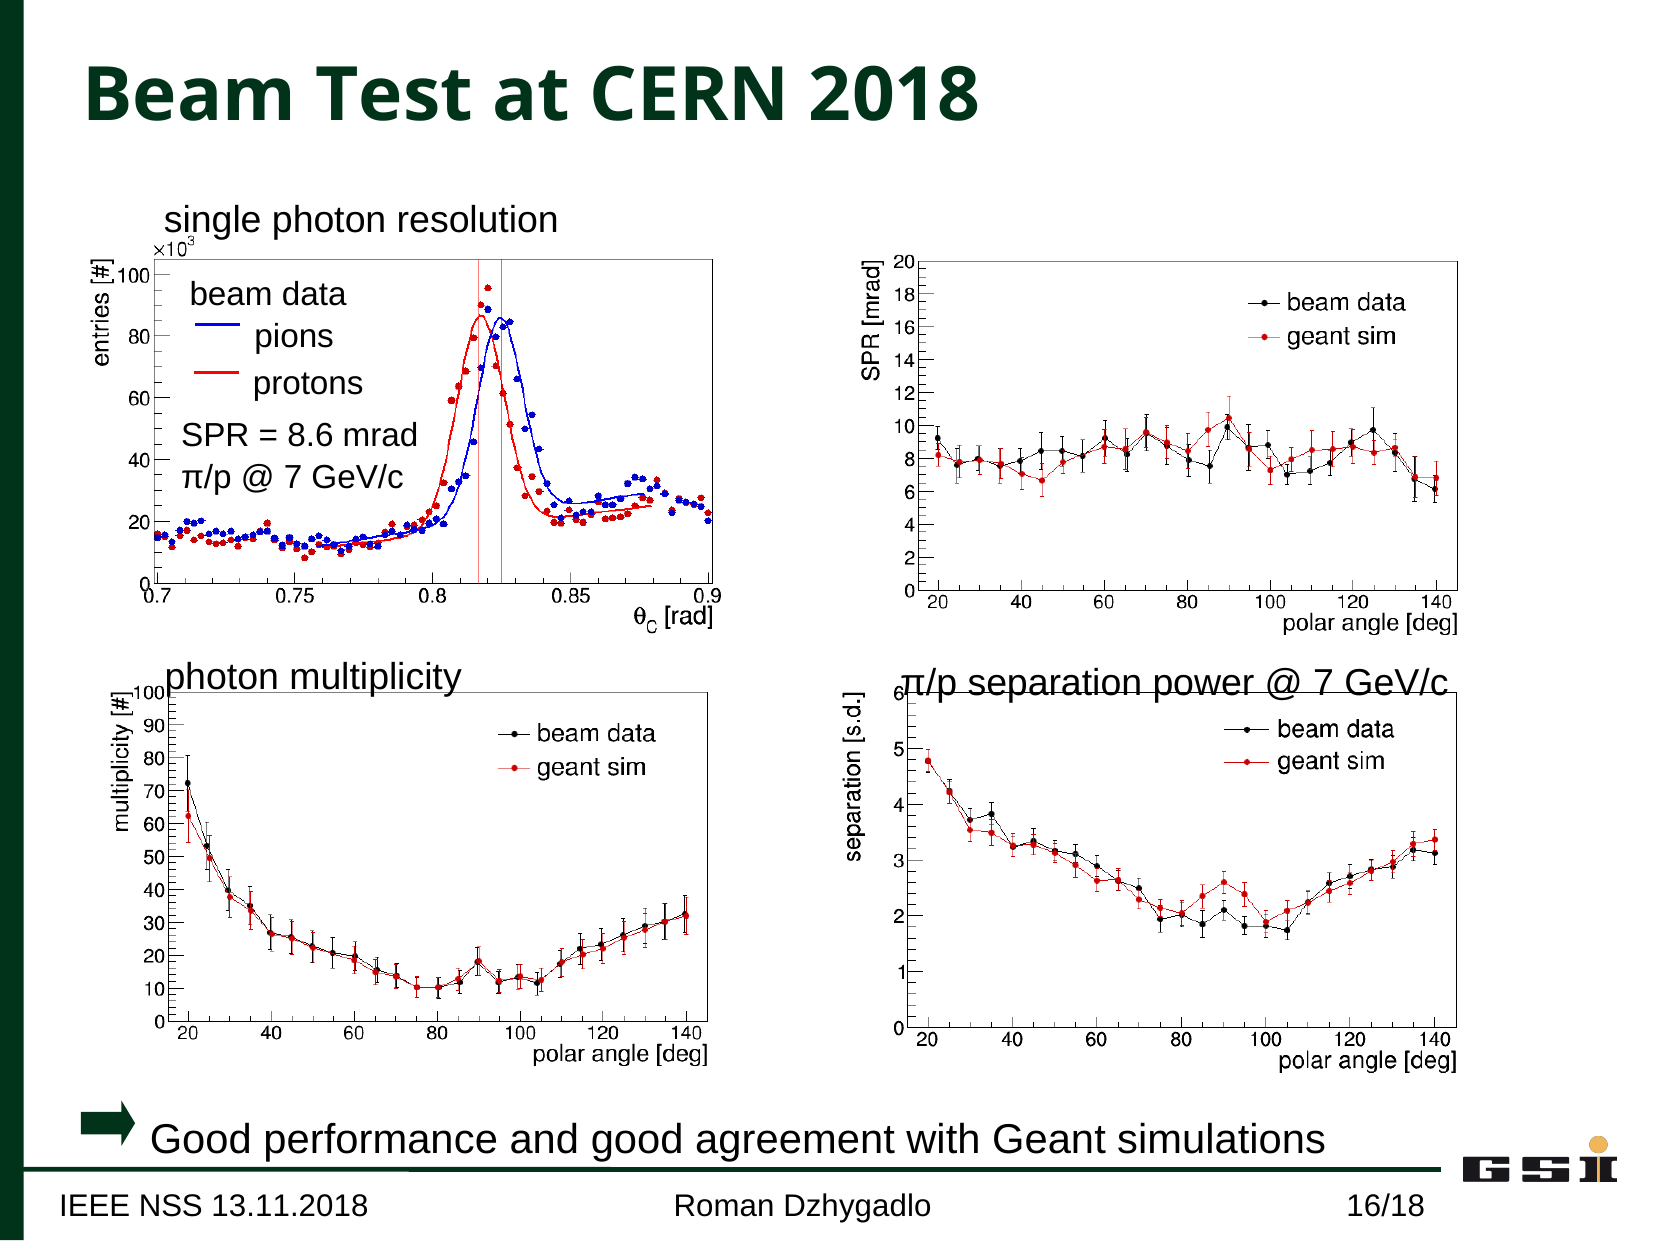

# Beam Test at CERN 2018
single photon resolution
beam data
 pions
 protons
SPR = 8.6 mrad
π/p @ 7 GeV/c
photon multiplicity
π/p separation power @ 7 GeV/c
Good performance and good agreement with Geant simulations
IEEE NSS 13.11.2018 Roman Dzhygadlo
16